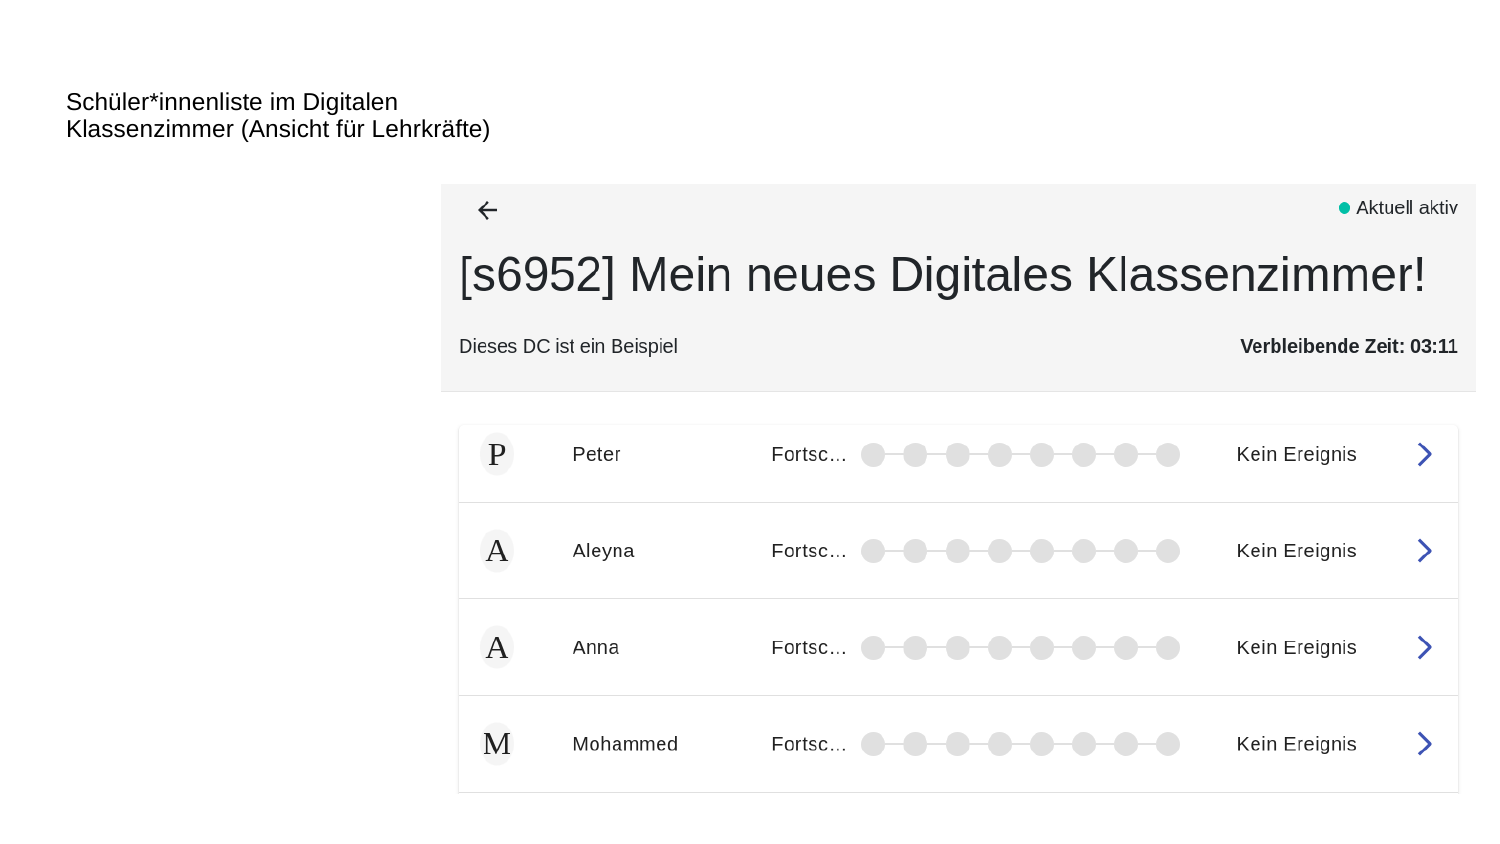

# Schüler*innenliste im Digitalen Klassenzimmer (Ansicht für Lehrkräfte)